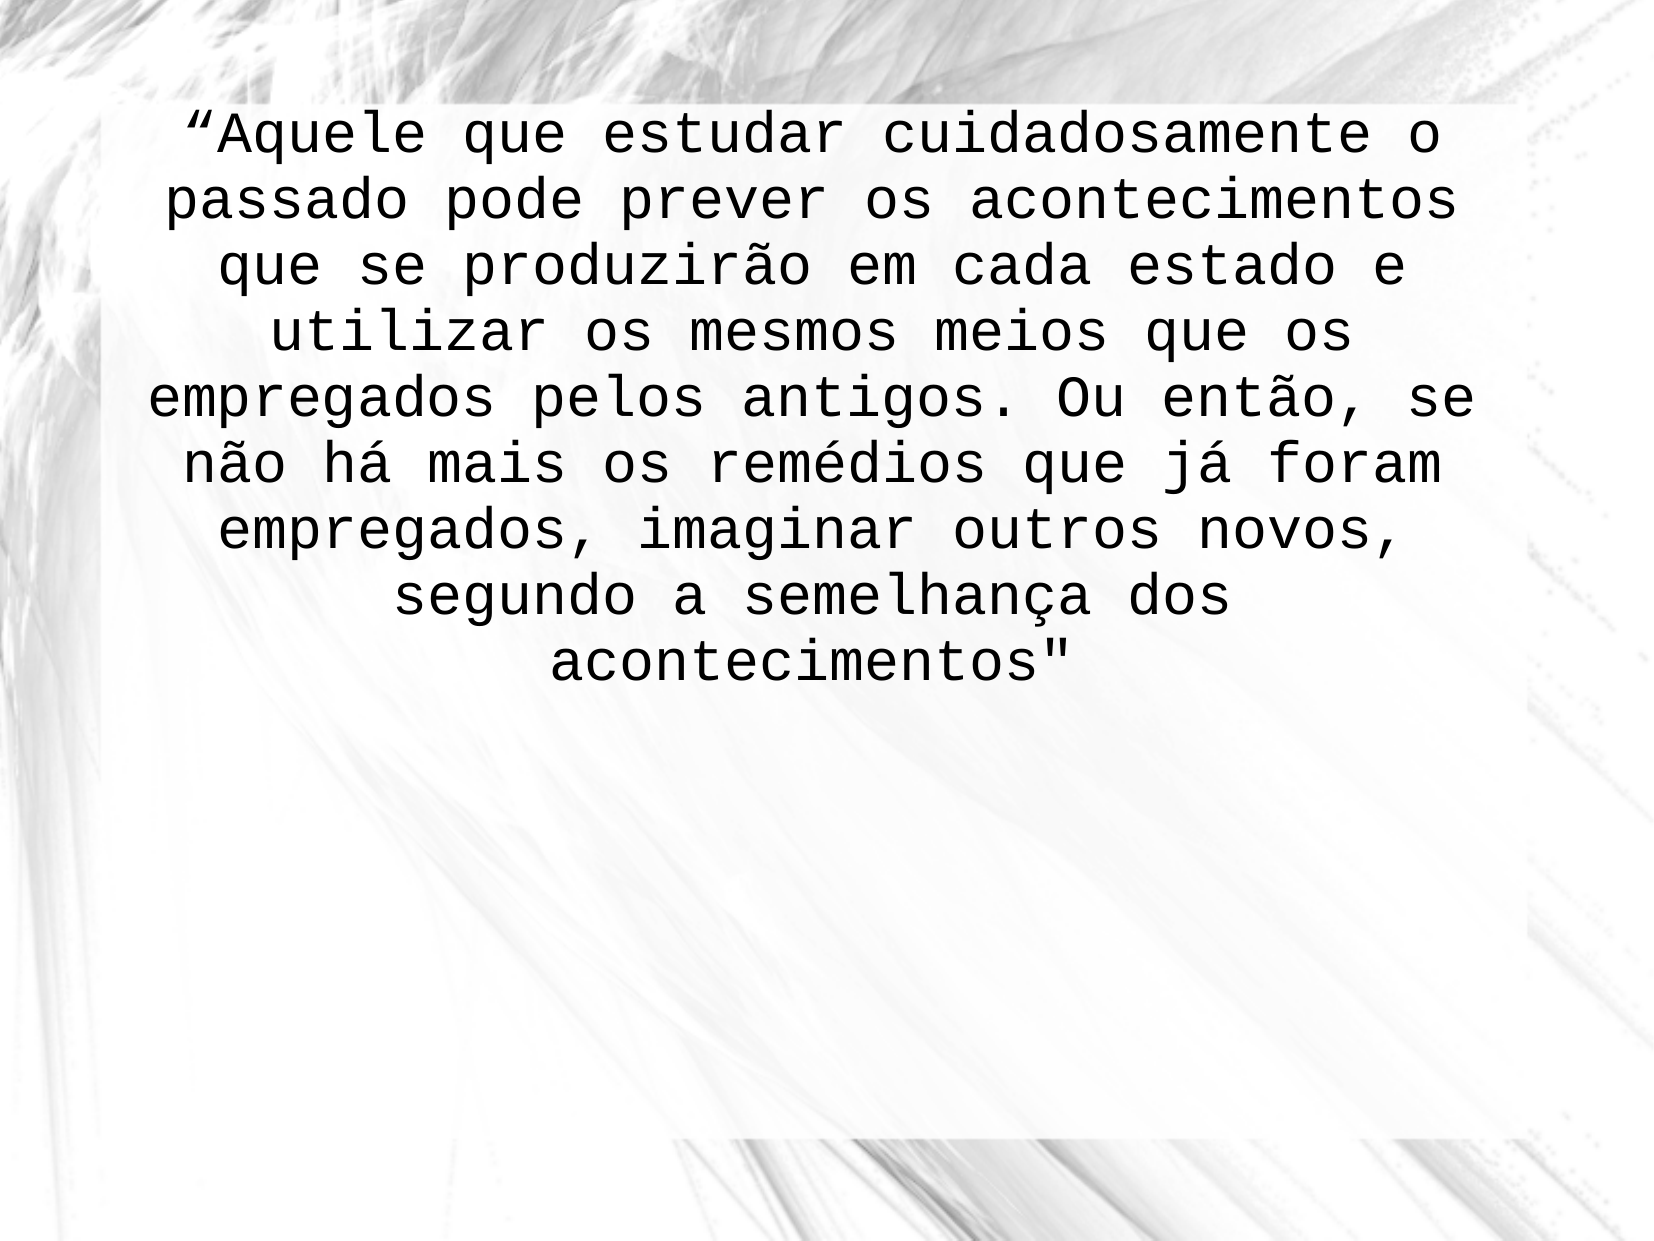

# “Aquele que estudar cuidadosamente o passado pode prever os acontecimentos que se produzirão em cada estado e utilizar os mesmos meios que os empregados pelos antigos. Ou então, se não há mais os remédios que já foram empregados, imaginar outros novos, segundo a semelhança dos acontecimentos"